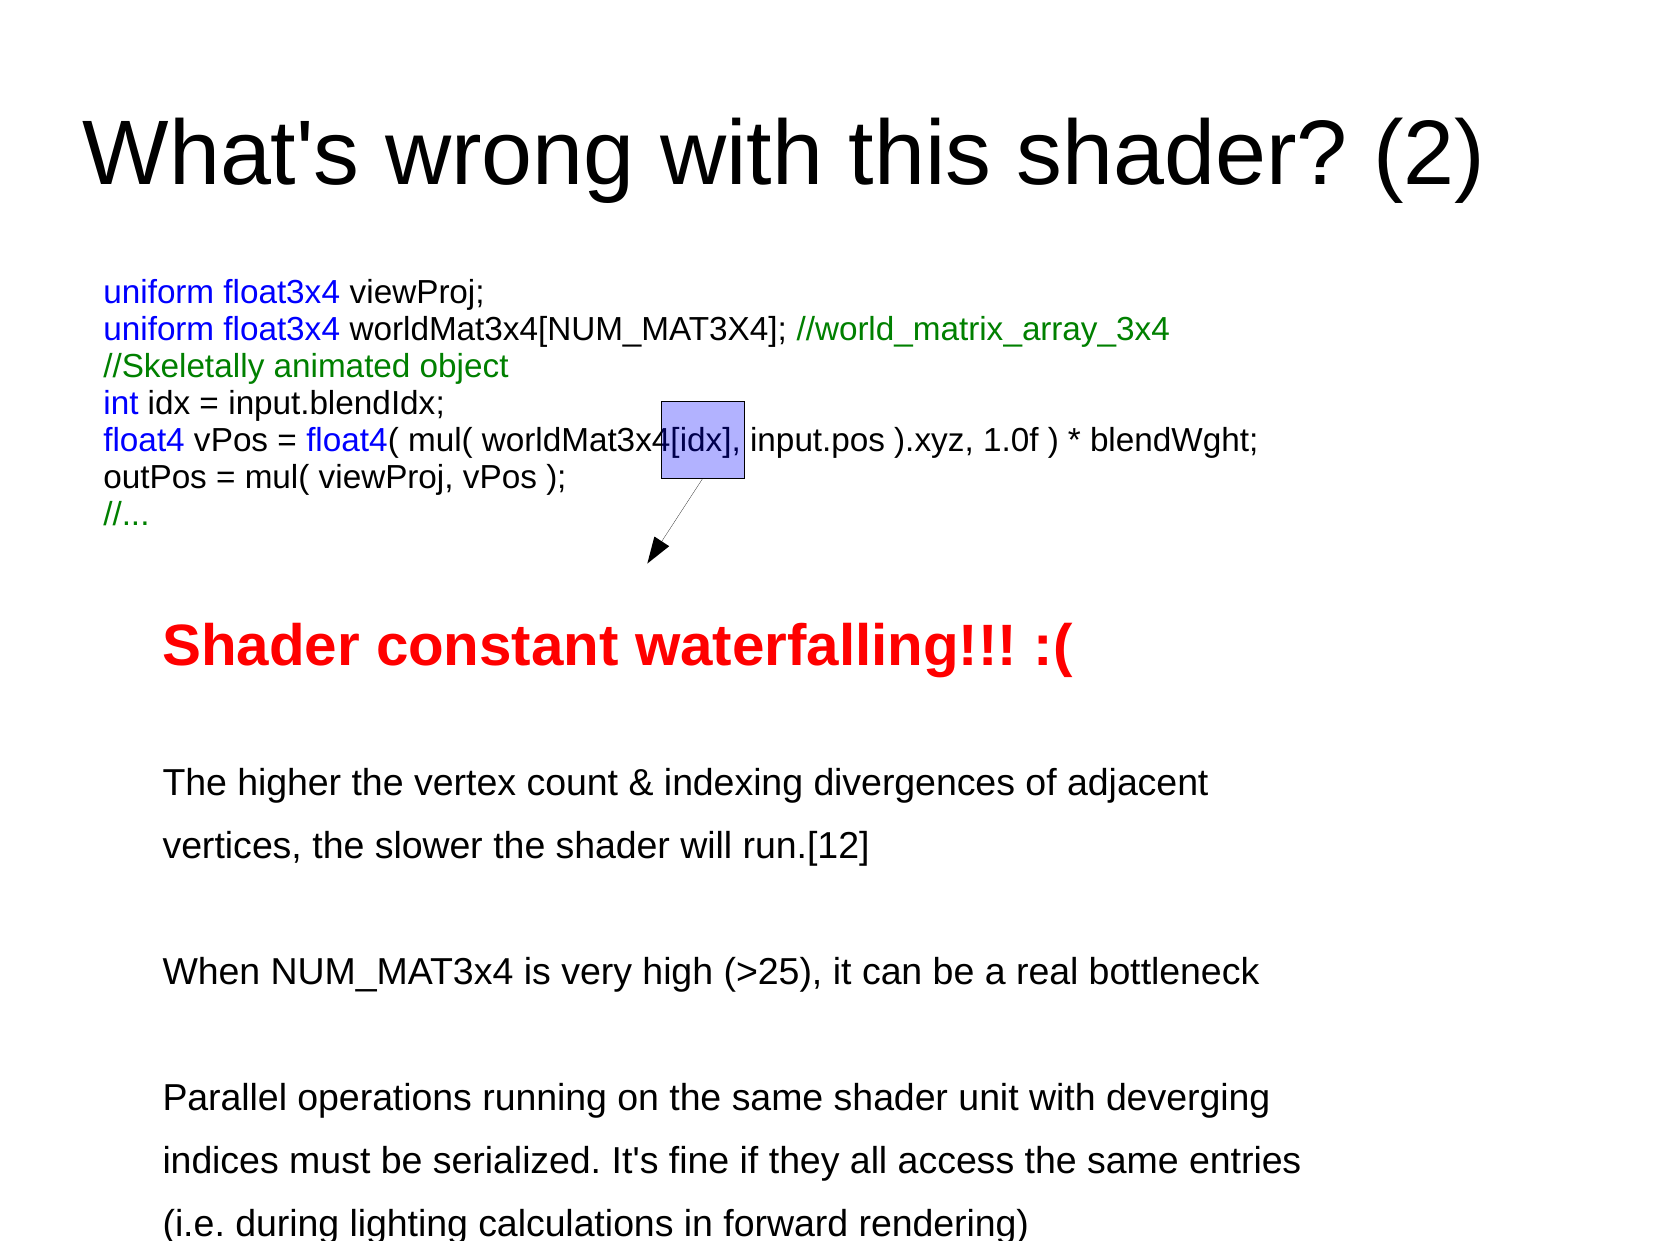

# What's wrong with this shader? (2)
uniform float3x4 viewProj;
uniform float3x4 worldMat3x4[NUM_MAT3X4]; //world_matrix_array_3x4
//Skeletally animated object
int idx = input.blendIdx;
float4 vPos = float4( mul( worldMat3x4[idx], input.pos ).xyz, 1.0f ) * blendWght;
outPos = mul( viewProj, vPos );
//...
Shader constant waterfalling!!! :(
The higher the vertex count & indexing divergences of adjacent vertices, the slower the shader will run.[12]
When NUM_MAT3x4 is very high (>25), it can be a real bottleneck
Parallel operations running on the same shader unit with deverging indices must be serialized. It's fine if they all access the same entries (i.e. during lighting calculations in forward rendering)